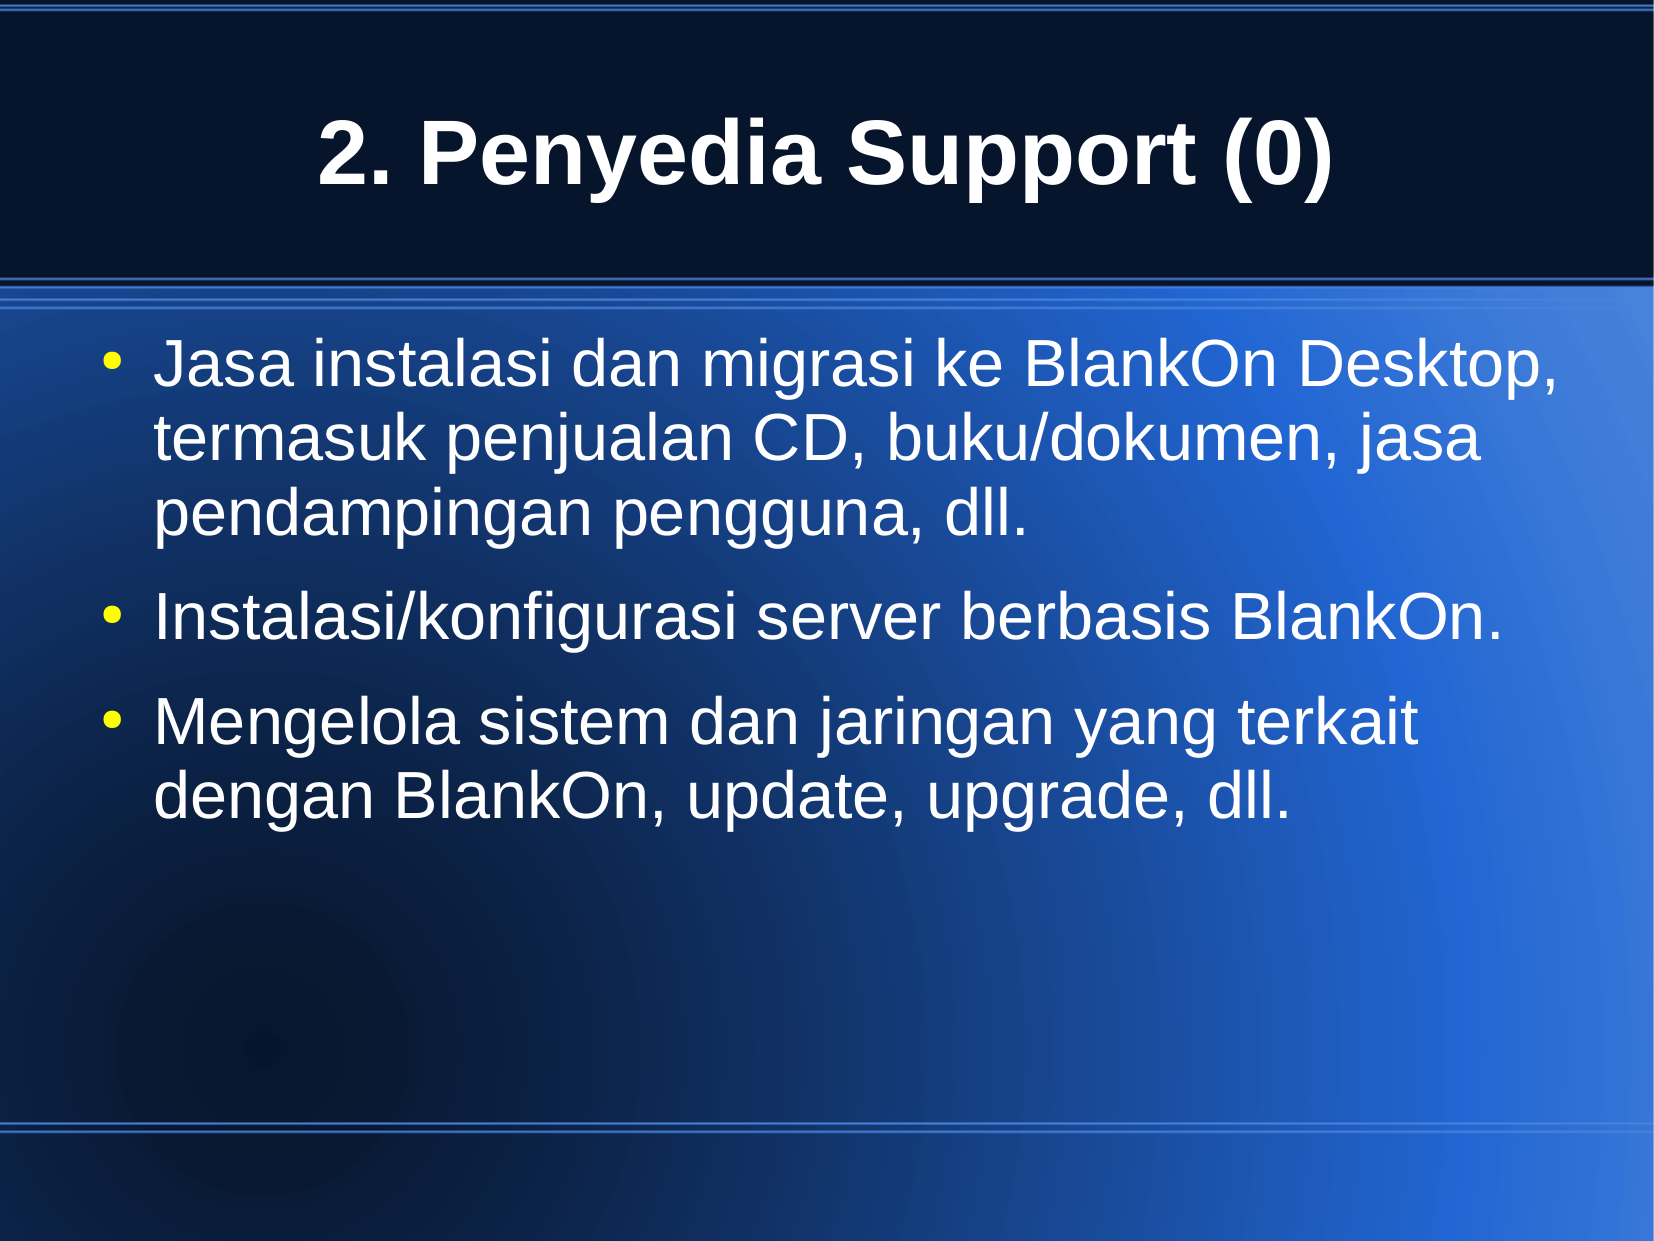

# 2. Penyedia Support (0)
Jasa instalasi dan migrasi ke BlankOn Desktop, termasuk penjualan CD, buku/dokumen, jasa pendampingan pengguna, dll.
Instalasi/konfigurasi server berbasis BlankOn.
Mengelola sistem dan jaringan yang terkait dengan BlankOn, update, upgrade, dll.